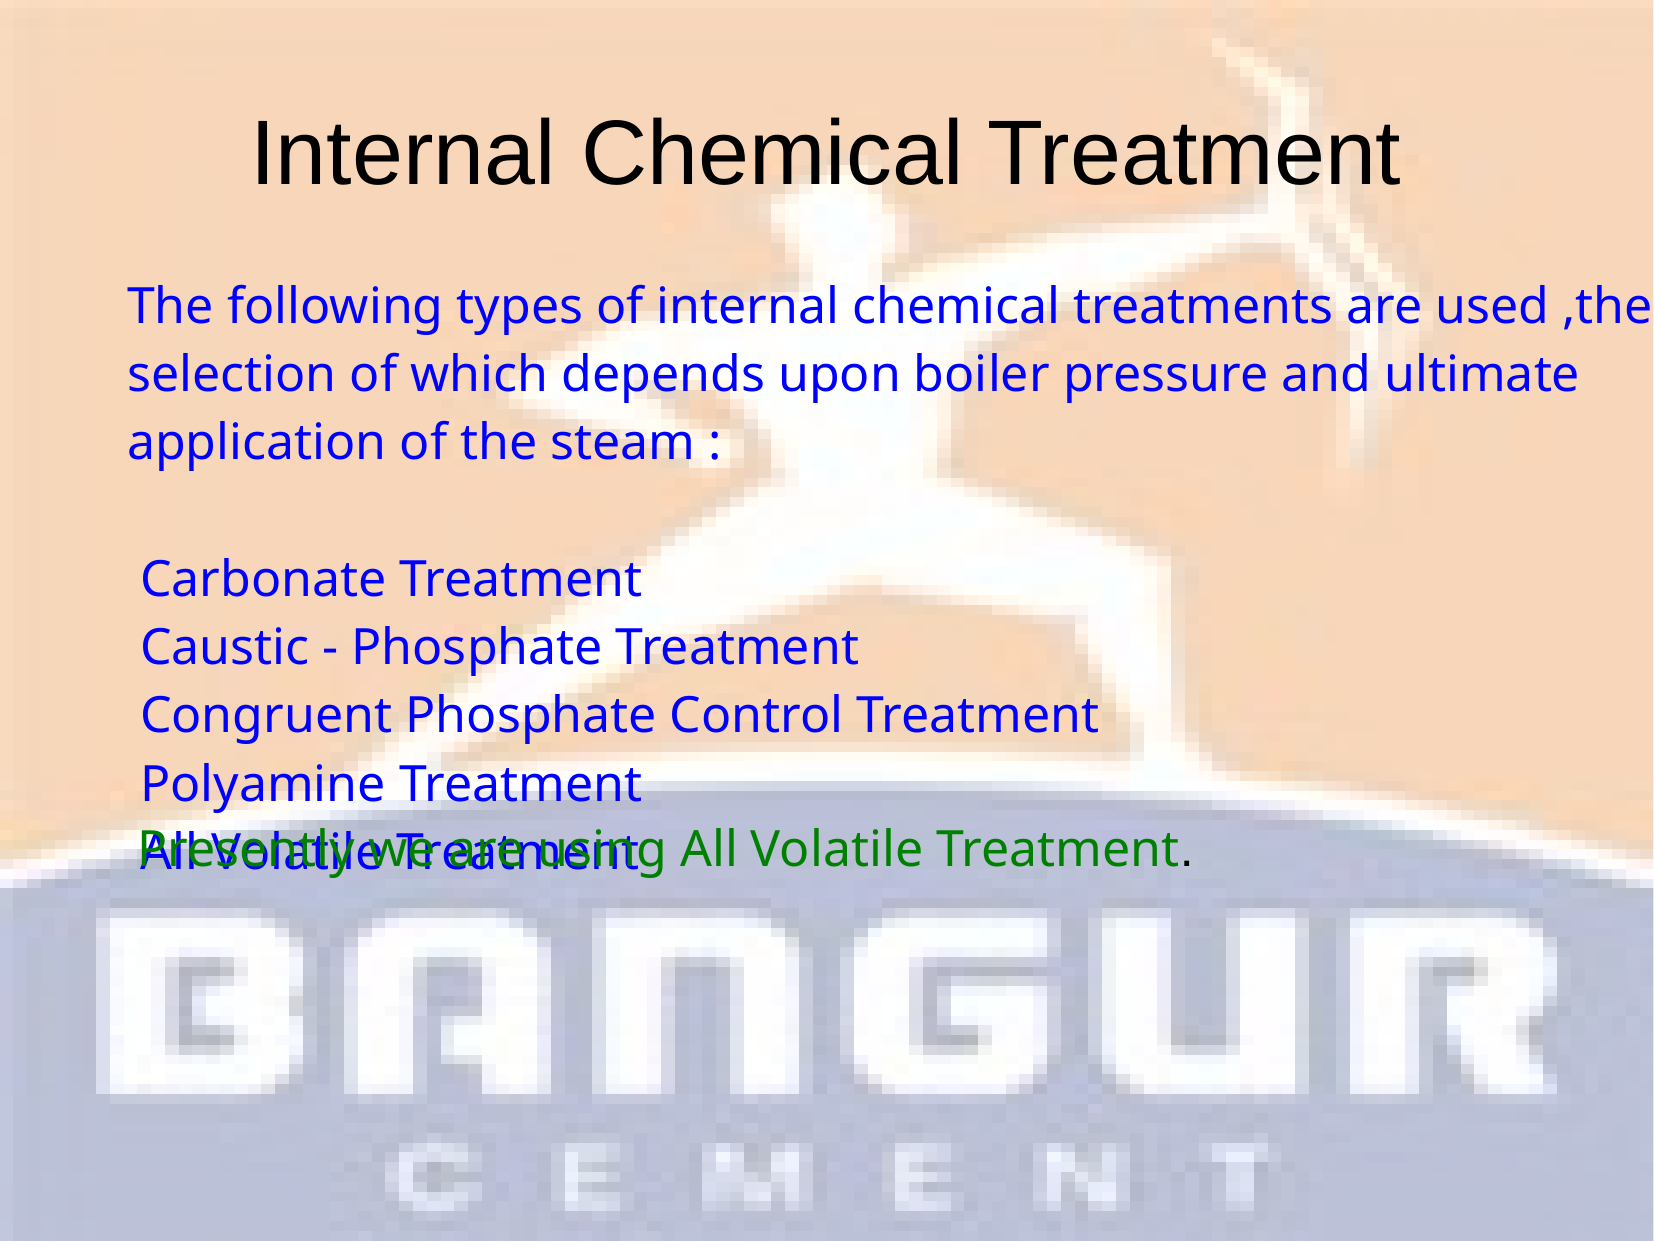

# Internal Chemical Treatment
The following types of internal chemical treatments are used ,the
selection of which depends upon boiler pressure and ultimate
application of the steam :
 Carbonate Treatment
 Caustic - Phosphate Treatment
 Congruent Phosphate Control Treatment
 Polyamine Treatment
 All Volatile Treatment
Presently we are using All Volatile Treatment.